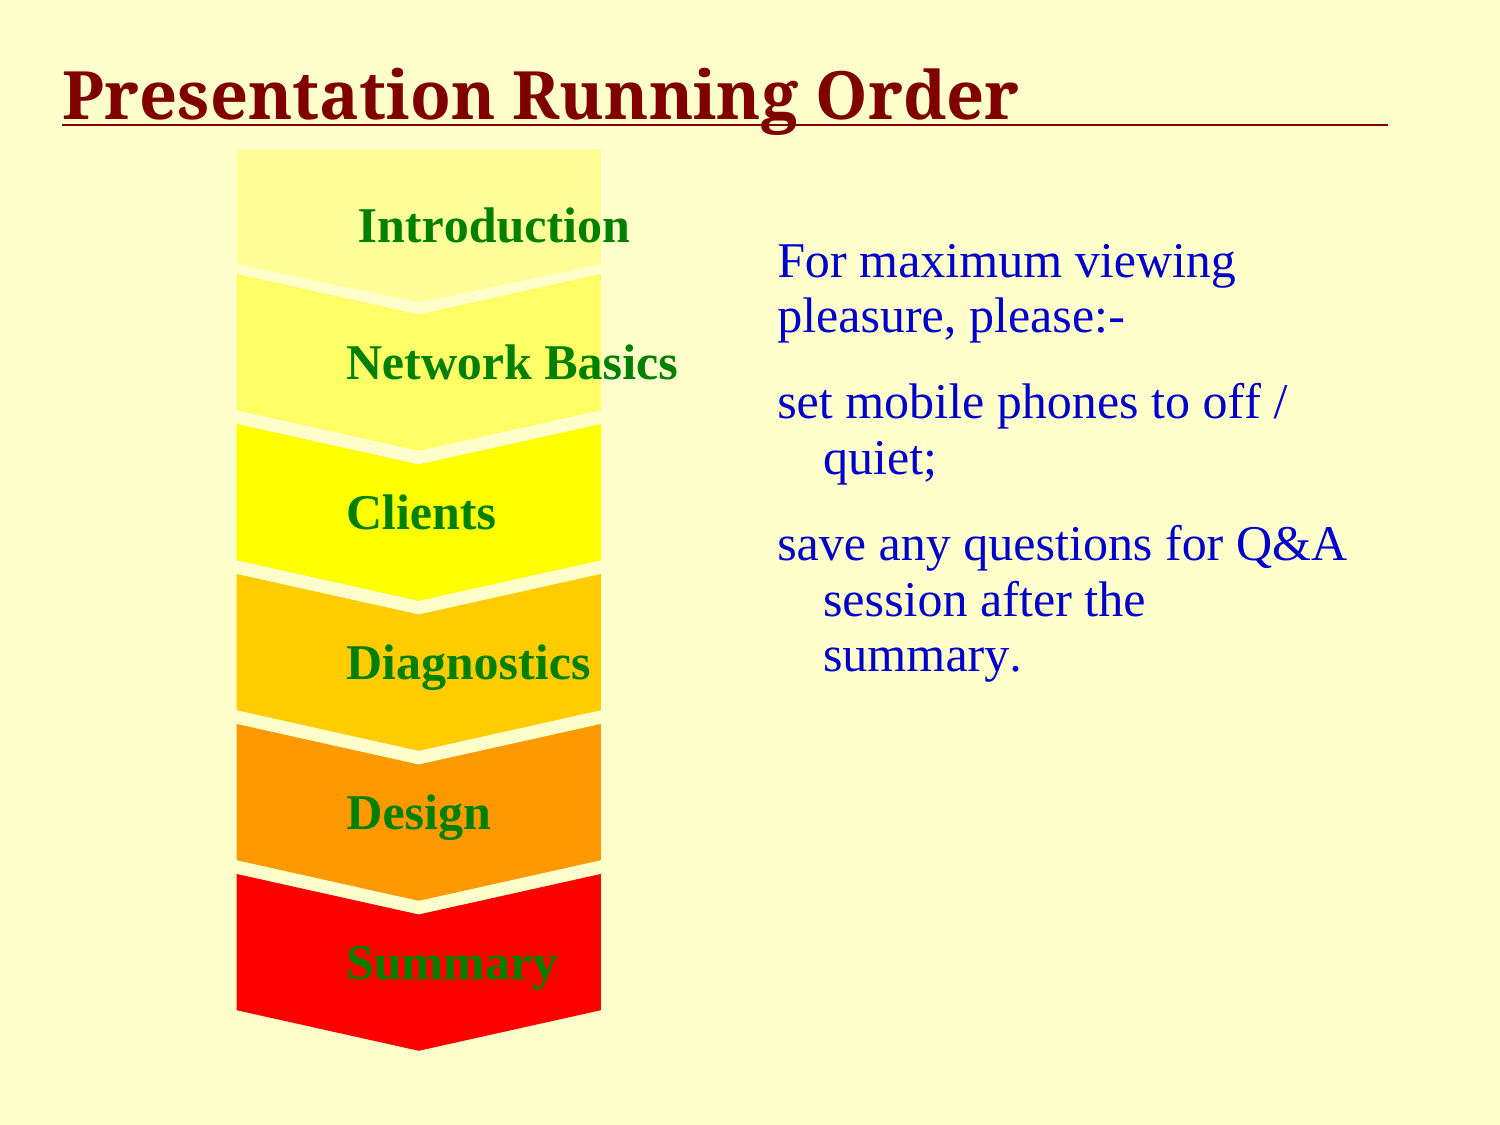

# Presentation Running Order
Introduction
Network Basics
For maximum viewing
pleasure, please:-
set mobile phones to off / quiet;
save any questions for Q&A session after the summary.
Clients
Diagnostics
Design
Summary